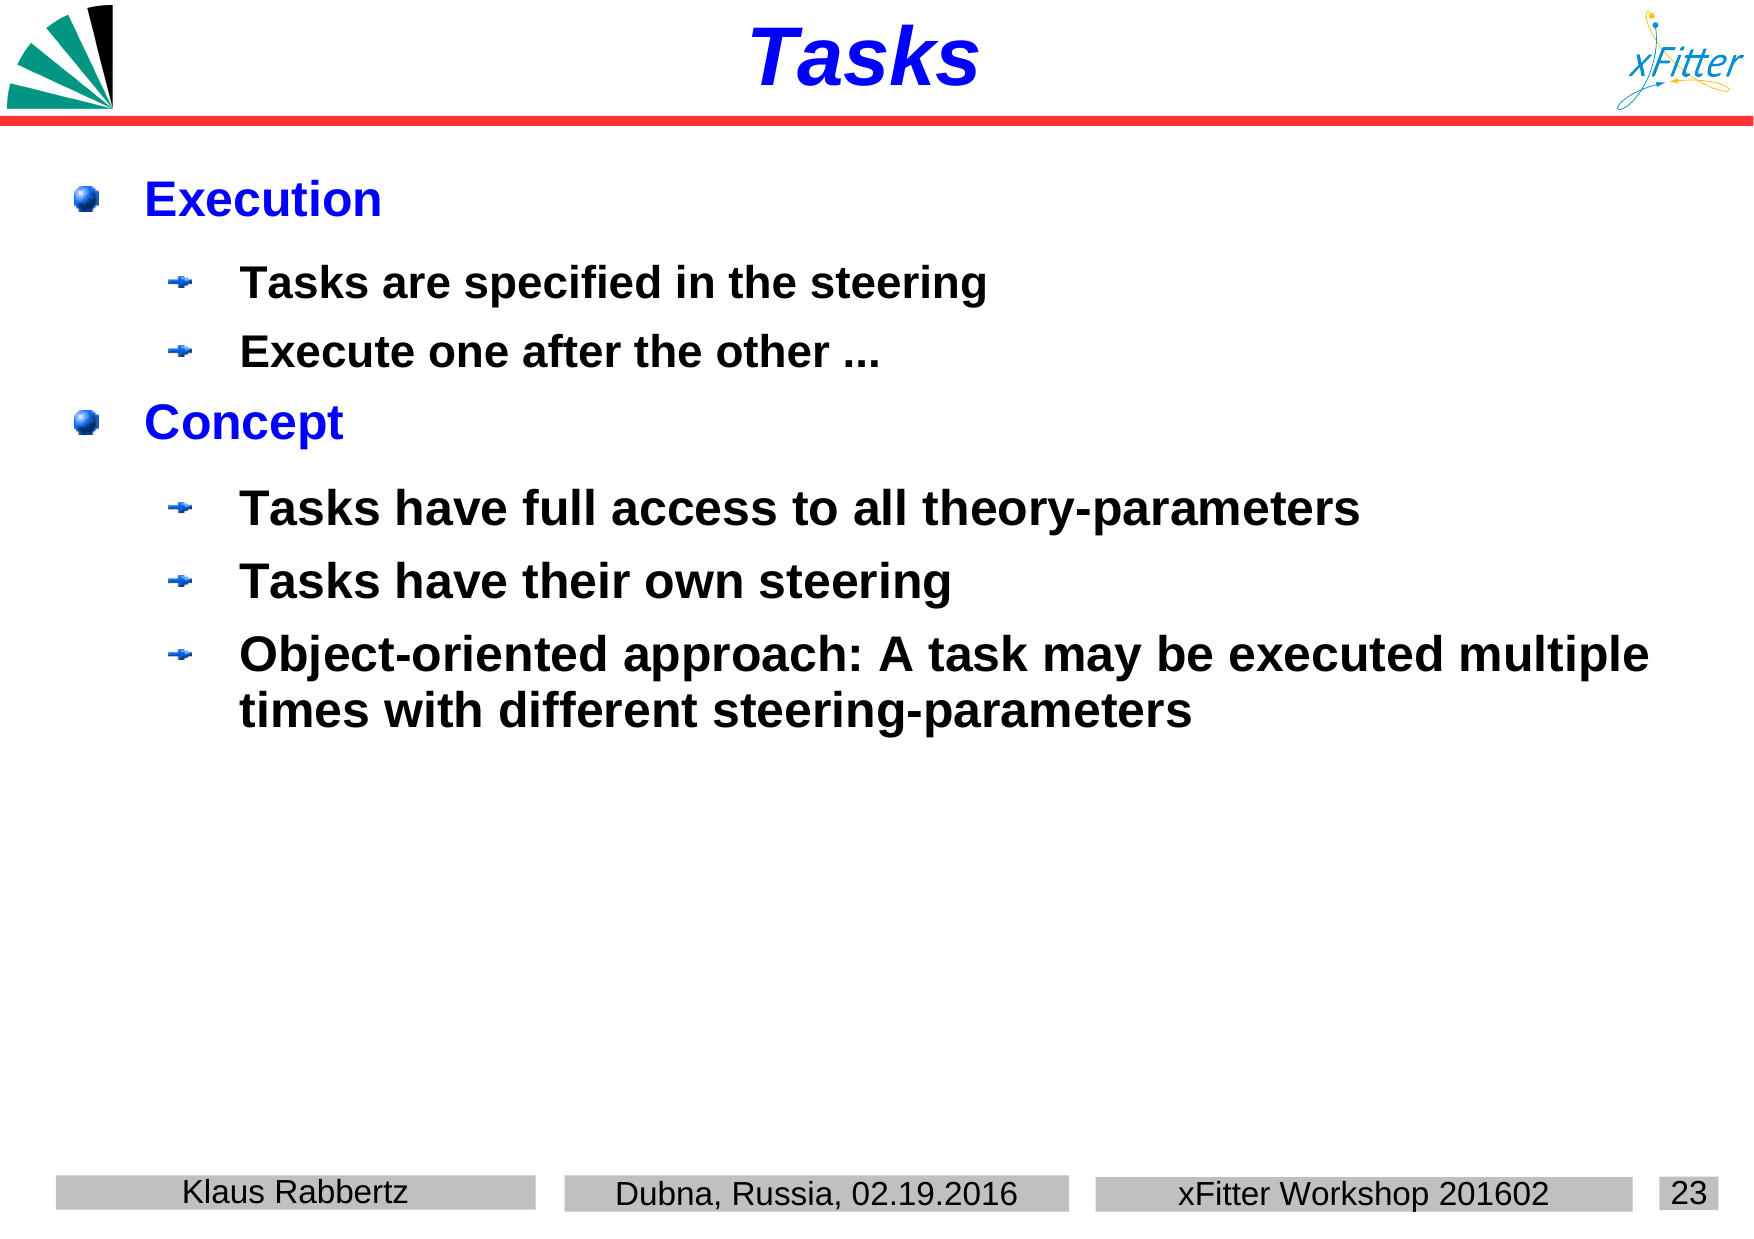

# Tasks
Execution
Tasks are specified in the steering
Execute one after the other ...
Concept
Tasks have full access to all theory-parameters
Tasks have their own steering
Object-oriented approach: A task may be executed multiple times with different steering-parameters